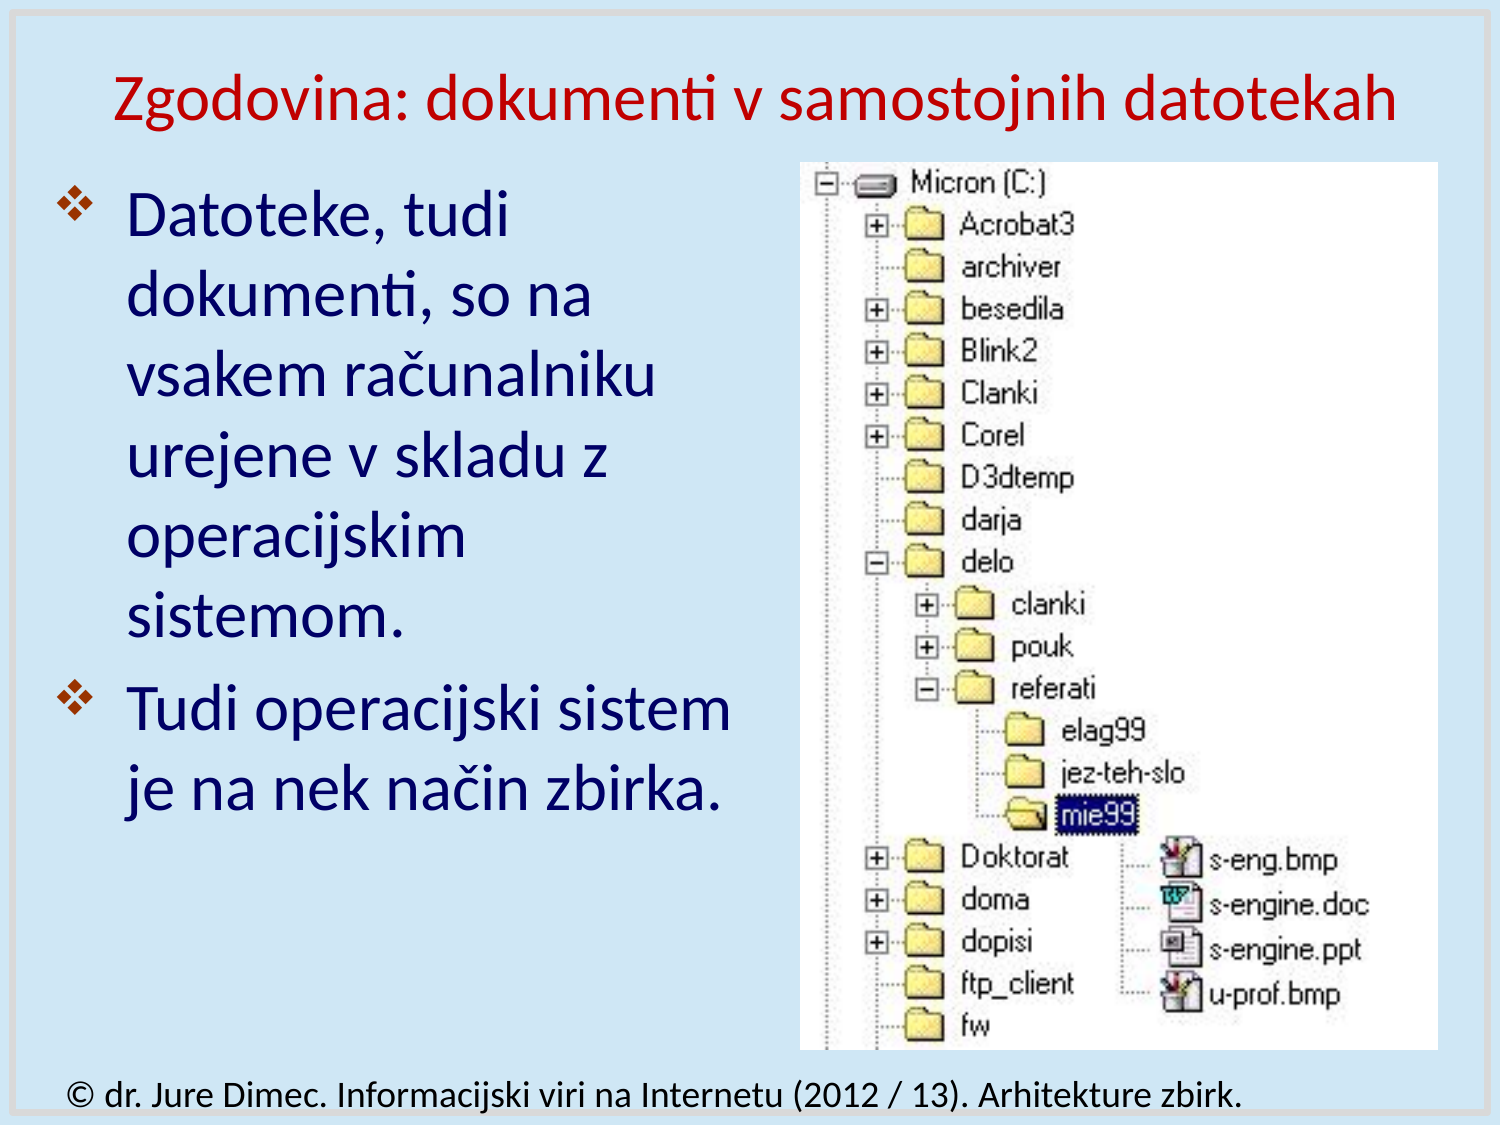

# Zgodovina: dokumenti v samostojnih datotekah
Datoteke, tudi dokumenti, so na vsakem računalniku urejene v skladu z operacijskim sistemom.
Tudi operacijski sistem je na nek način zbirka.
© dr. Jure Dimec. Informacijski viri na Internetu (2012 / 13). Arhitekture zbirk.